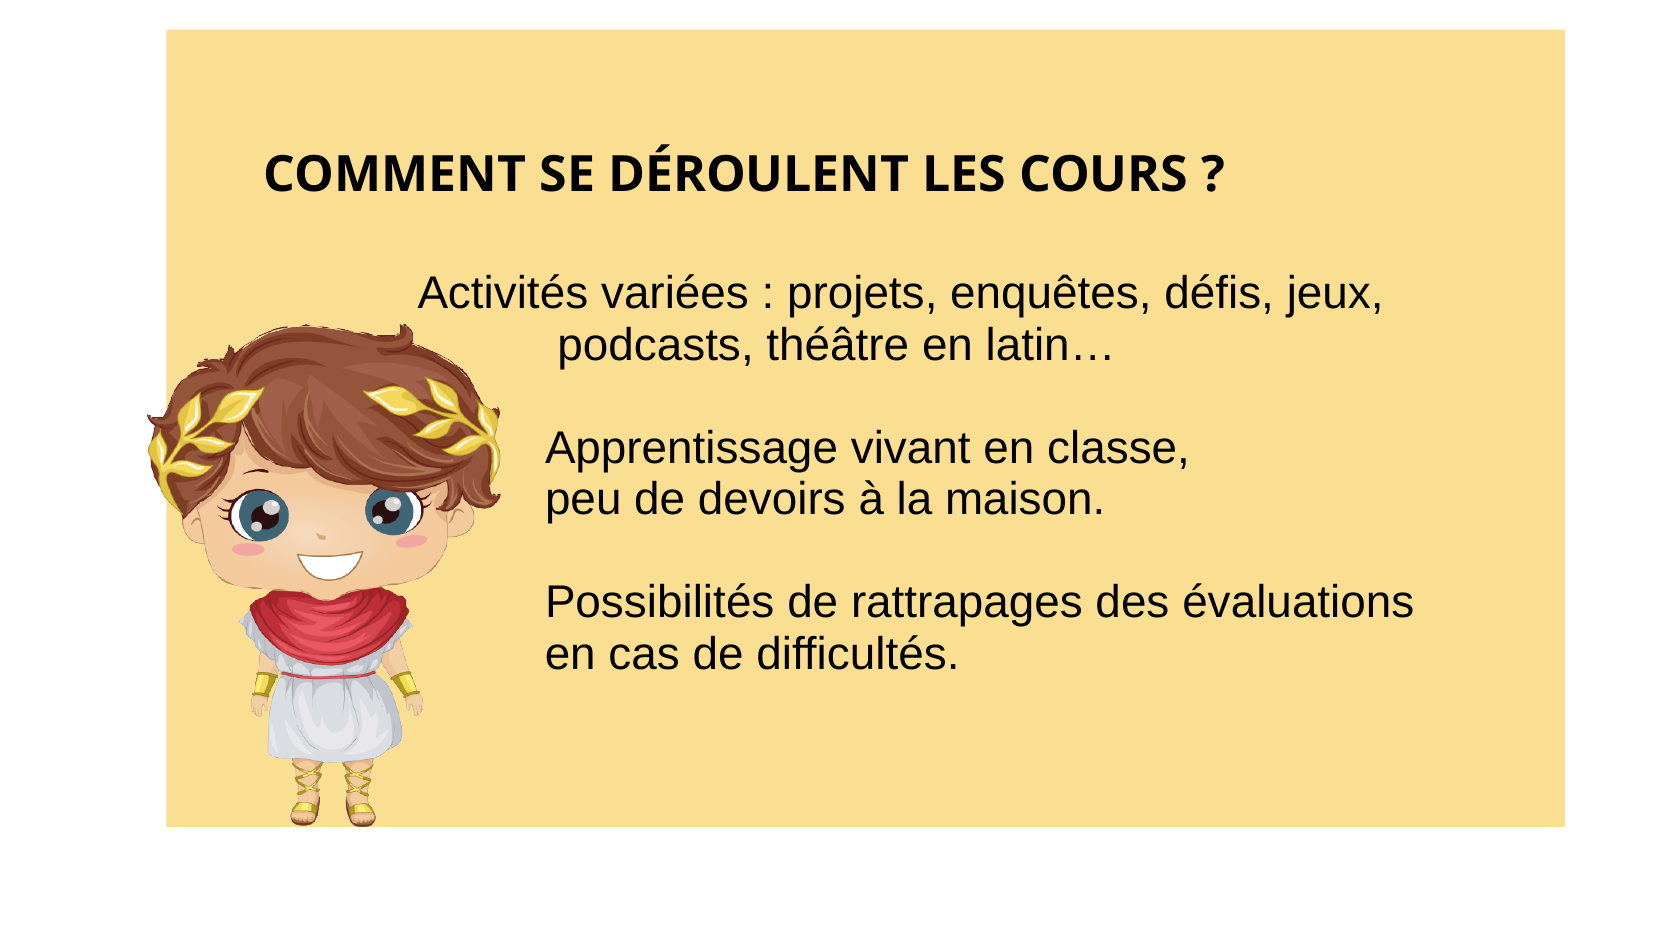

COMMENT SE DÉROULENT LES COURS ?
 Activités variées : projets, enquêtes, défis, jeux, podcasts, théâtre en latin…
 Apprentissage vivant en classe,
 peu de devoirs à la maison.
 Possibilités de rattrapages des évaluations en cas de difficultés.